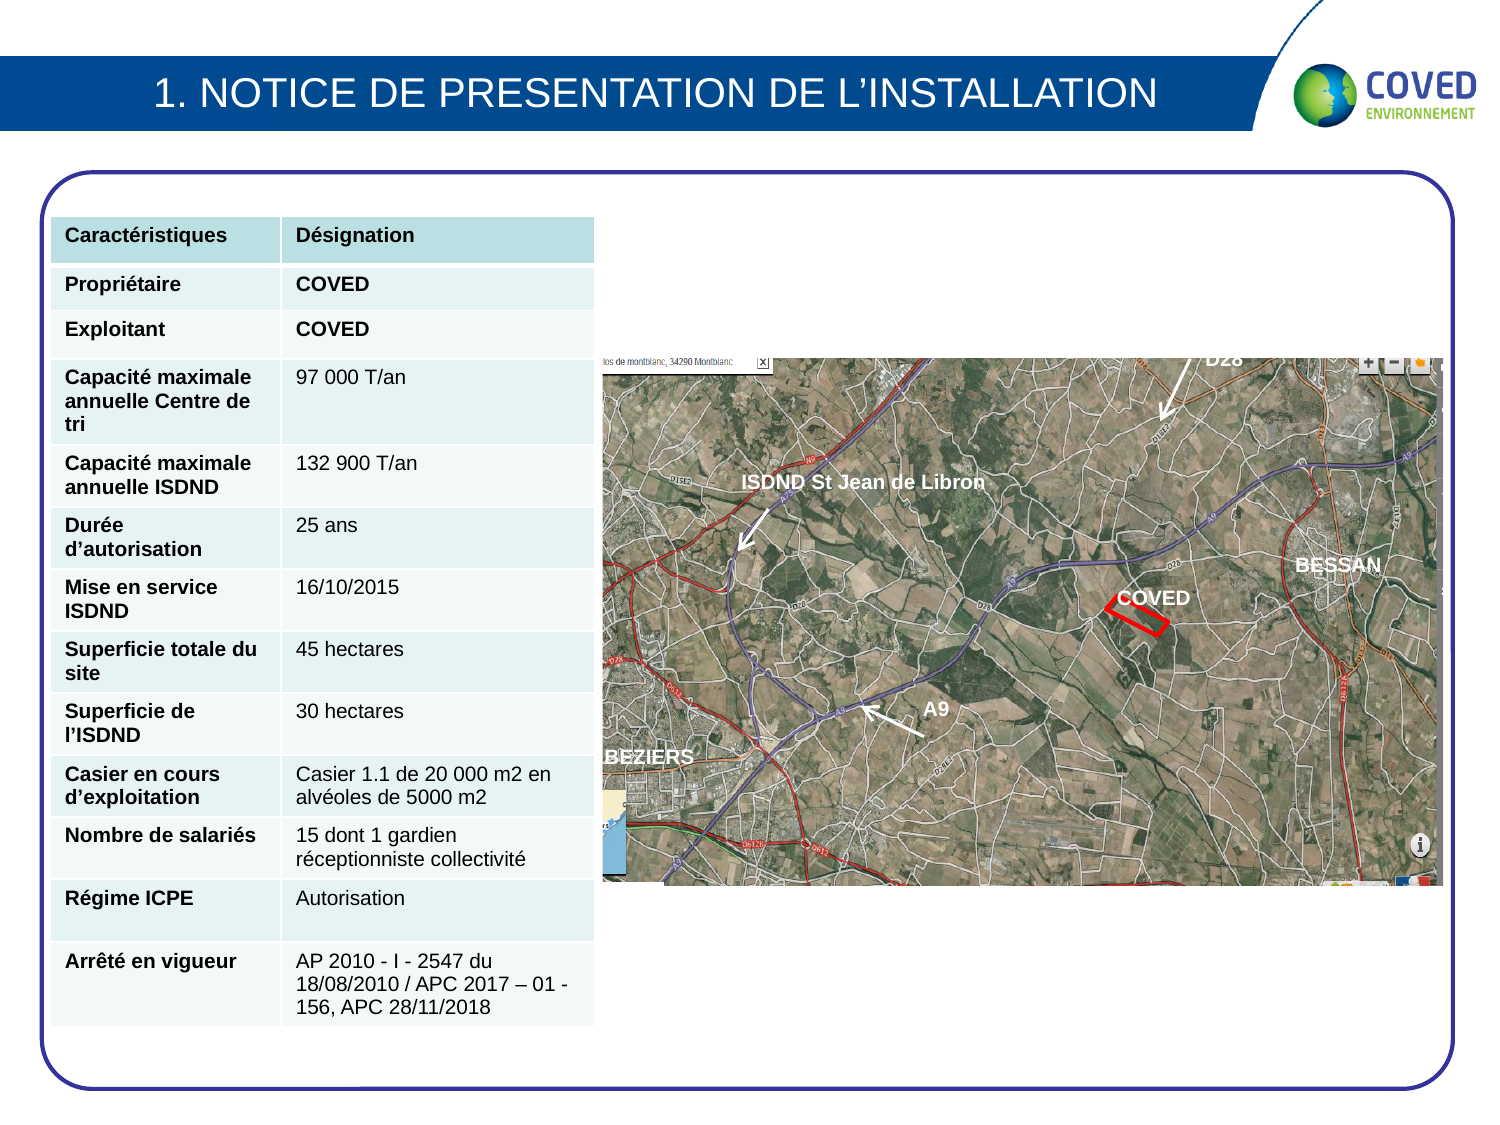

1. NOTICE DE PRESENTATION DE L’INSTALLATION
| Caractéristiques | Désignation |
| --- | --- |
| Propriétaire | COVED |
| Exploitant | COVED |
| Capacité maximale annuelle Centre de tri | 97 000 T/an |
| Capacité maximale annuelle ISDND | 132 900 T/an |
| Durée d’autorisation | 25 ans |
| Mise en service ISDND | 16/10/2015 |
| Superficie totale du site | 45 hectares |
| Superficie de l’ISDND | 30 hectares |
| Casier en cours d’exploitation | Casier 1.1 de 20 000 m2 en alvéoles de 5000 m2 |
| Nombre de salariés | 15 dont 1 gardien réceptionniste collectivité |
| Régime ICPE | Autorisation |
| Arrêté en vigueur | AP 2010 - I - 2547 du 18/08/2010 / APC 2017 – 01 -156, APC 28/11/2018 |
D28
ISDND St Jean de Libron
BESSAN
COVED
A9
BEZIERS